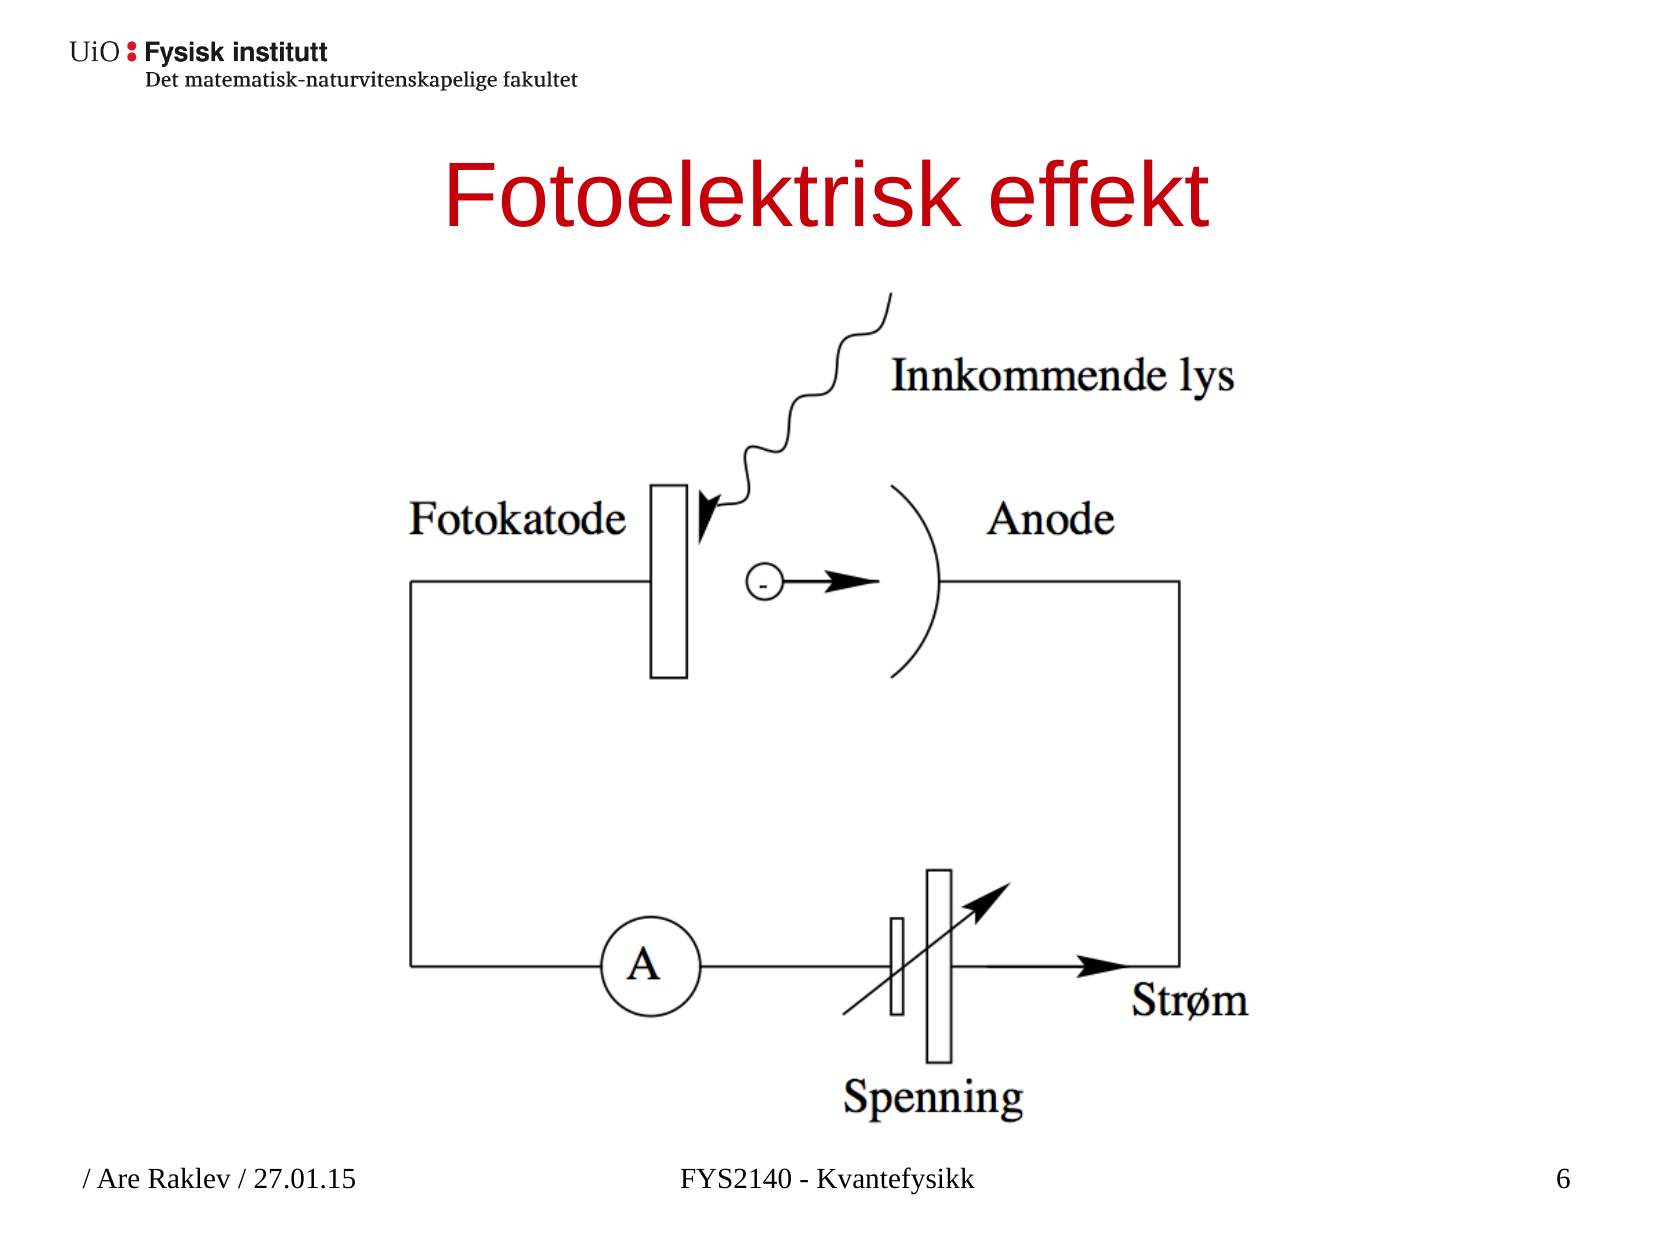

# Fotoelektrisk effekt
/ Are Raklev / 27.01.15
FYS2140 - Kvantefysikk
6